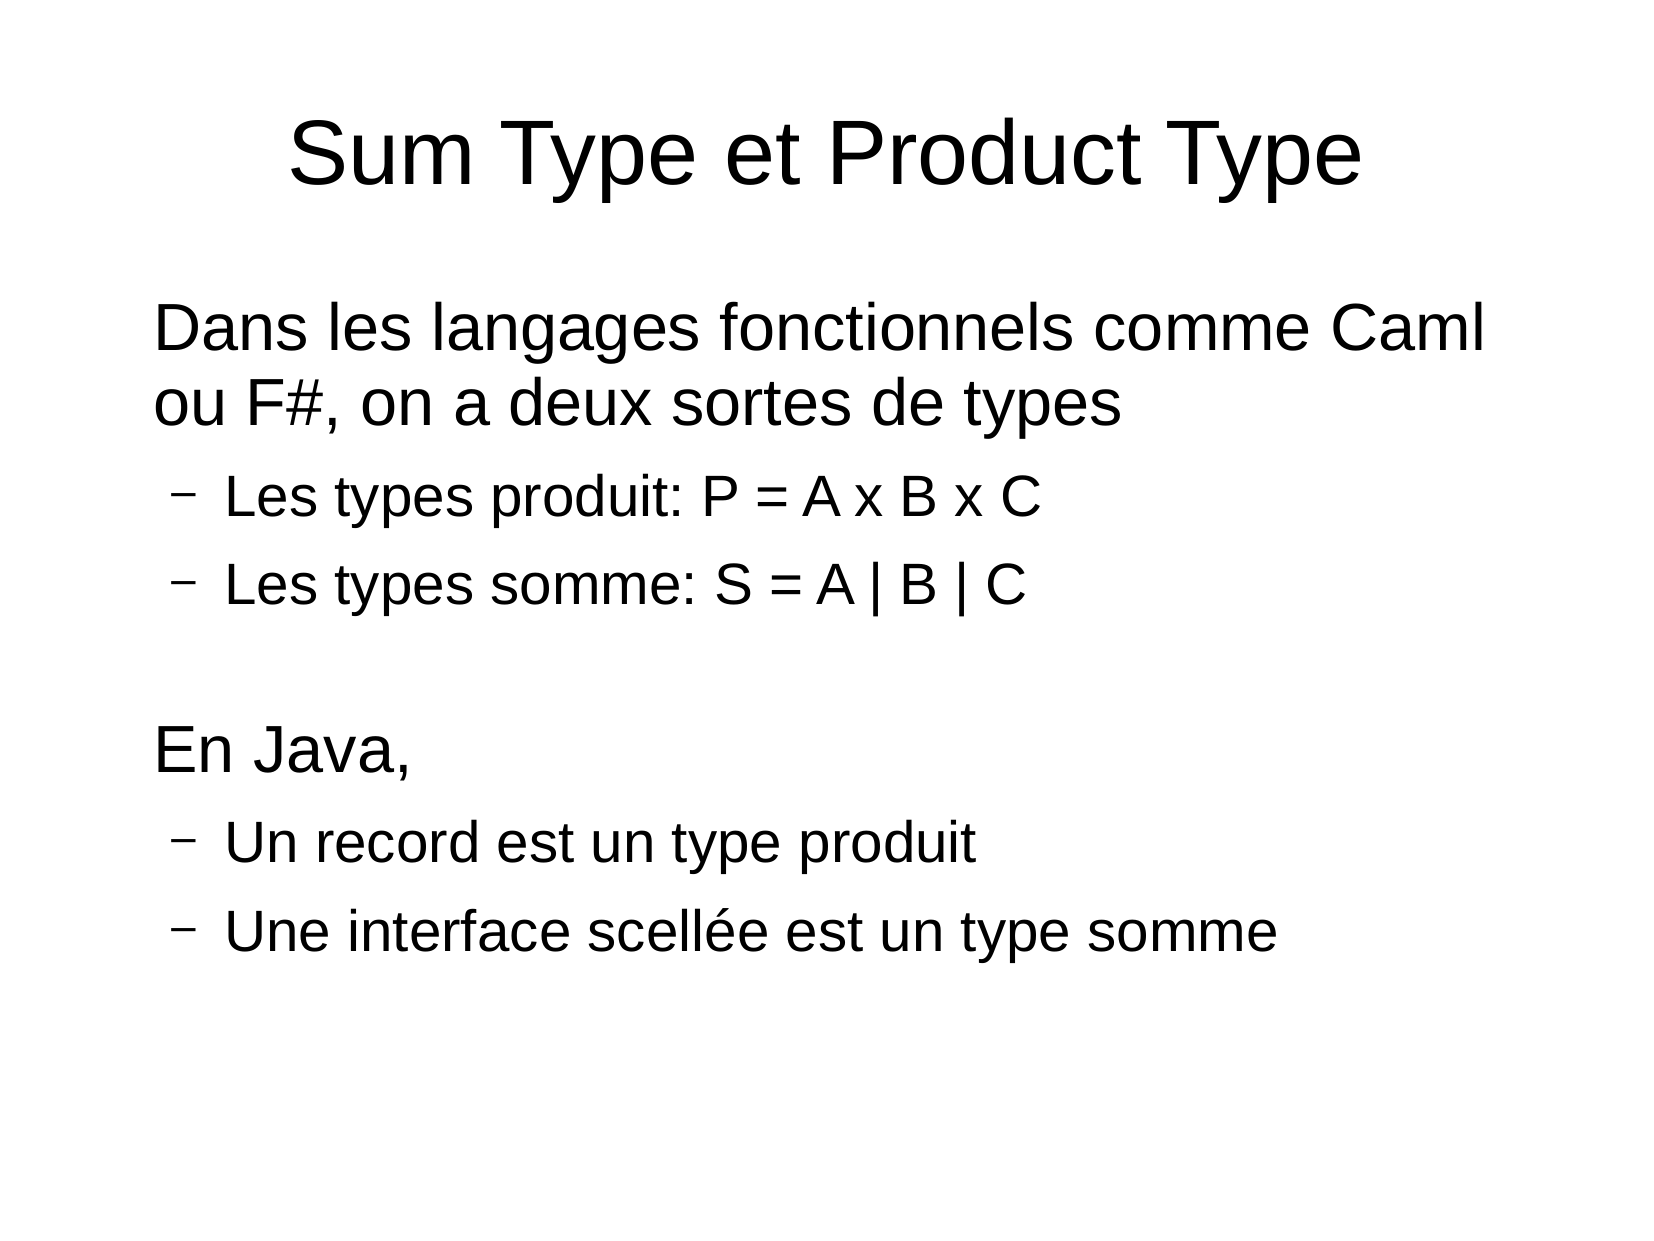

# Sum Type et Product Type
Dans les langages fonctionnels comme Caml ou F#, on a deux sortes de types
Les types produit: P = A x B x C
Les types somme: S = A | B | C
En Java,
Un record est un type produit
Une interface scellée est un type somme